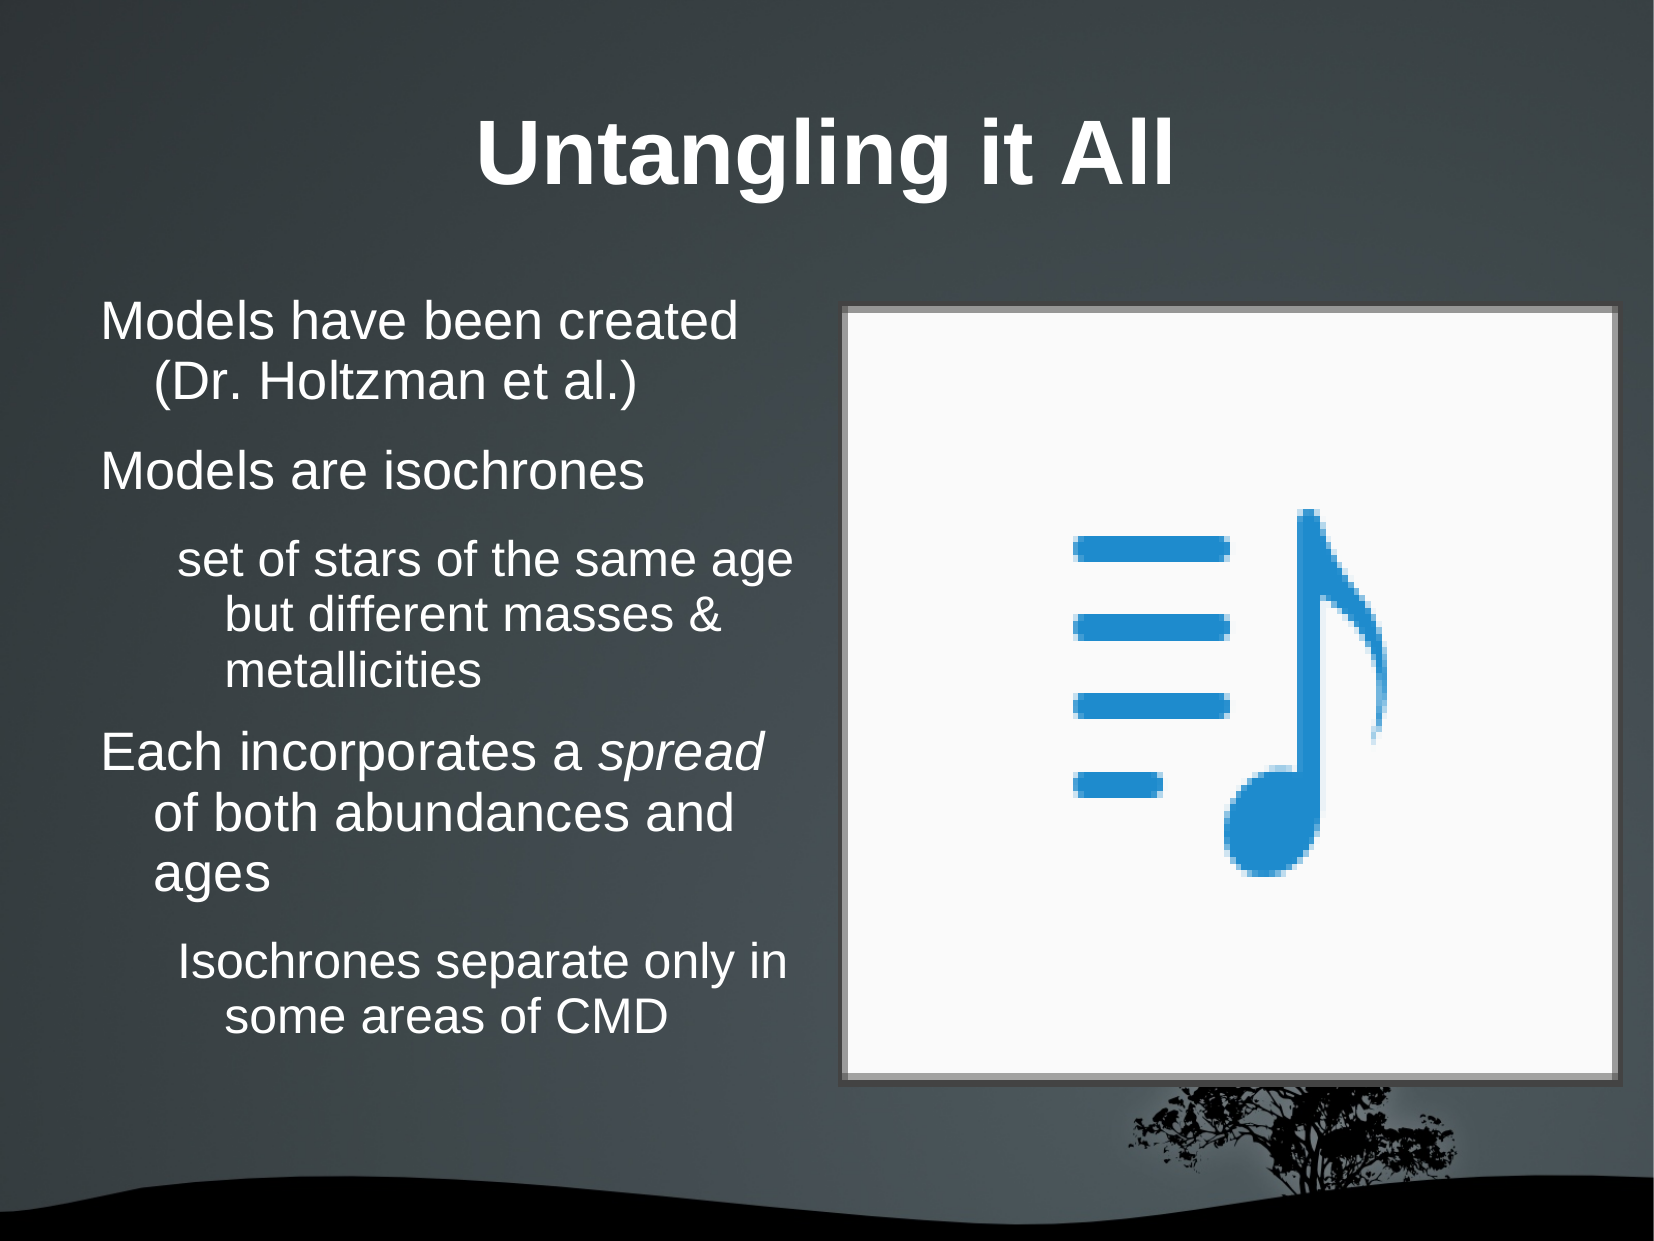

# Untangling it All
Models have been created (Dr. Holtzman et al.)
Models are isochrones
set of stars of the same age but different masses & metallicities
Each incorporates a spread of both abundances and ages
Isochrones separate only in some areas of CMD